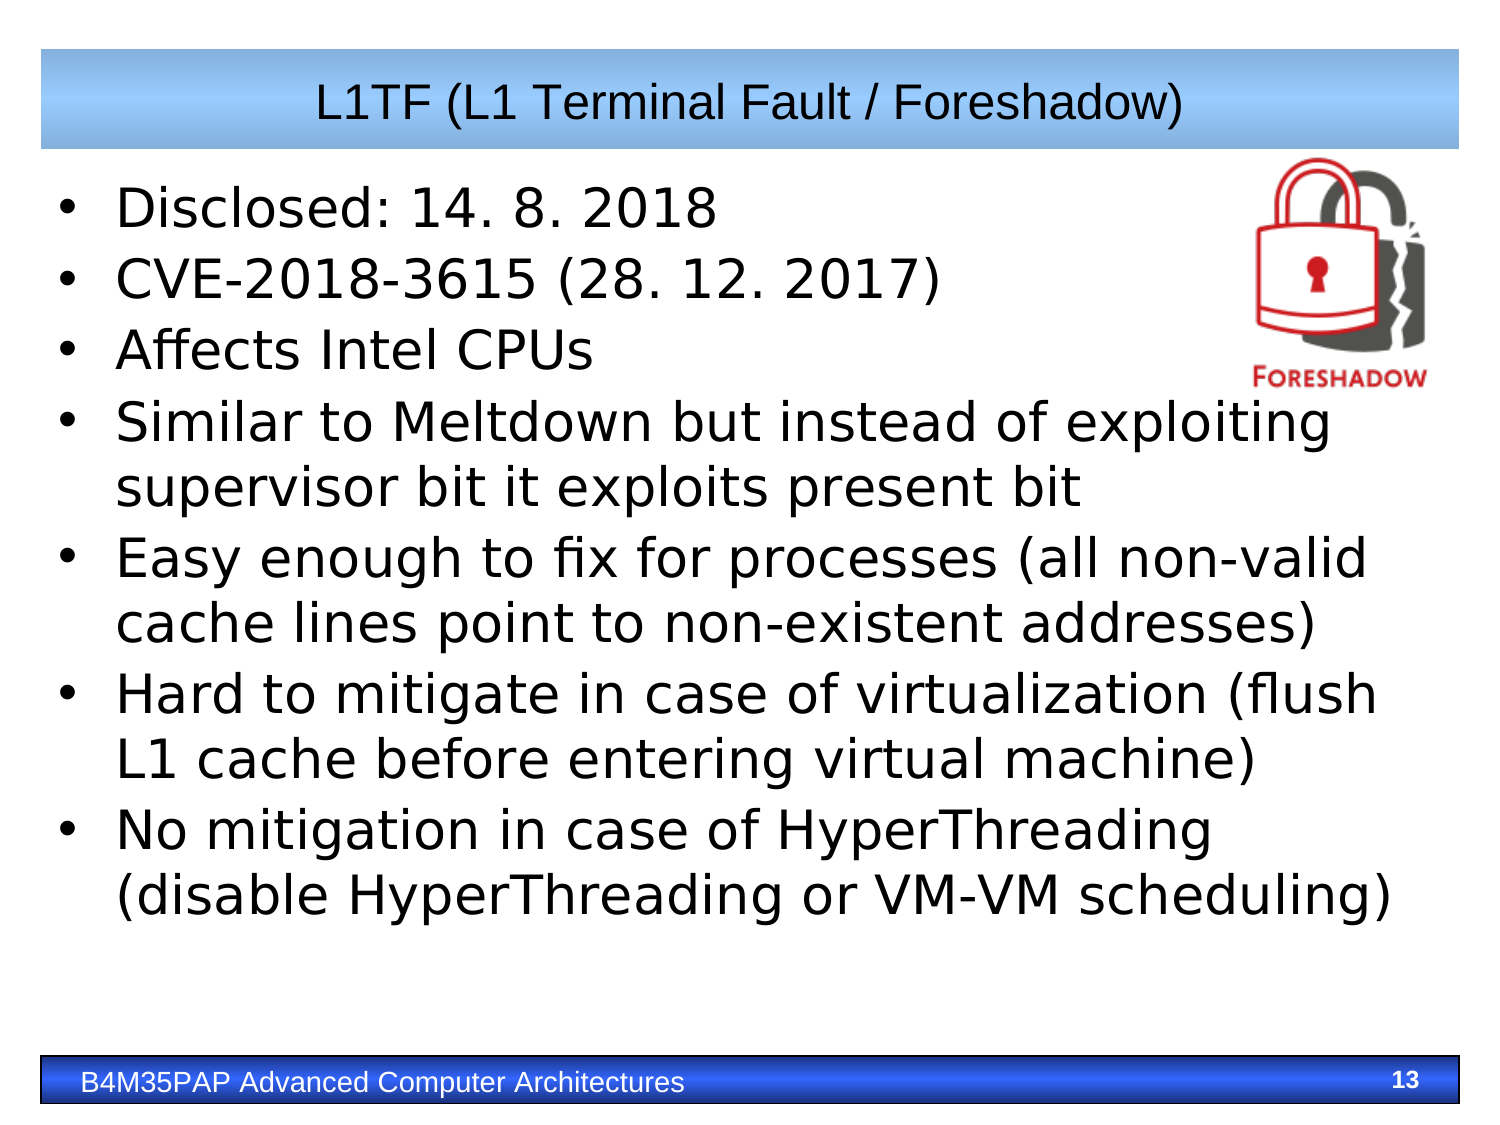

# L1TF (L1 Terminal Fault / Foreshadow)
Disclosed: 14. 8. 2018
CVE-2018-3615 (28. 12. 2017)
Affects Intel CPUs
Similar to Meltdown but instead of exploiting supervisor bit it exploits present bit
Easy enough to fix for processes (all non-valid cache lines point to non-existent addresses)
Hard to mitigate in case of virtualization (flush L1 cache before entering virtual machine)
No mitigation in case of HyperThreading (disable HyperThreading or VM-VM scheduling)